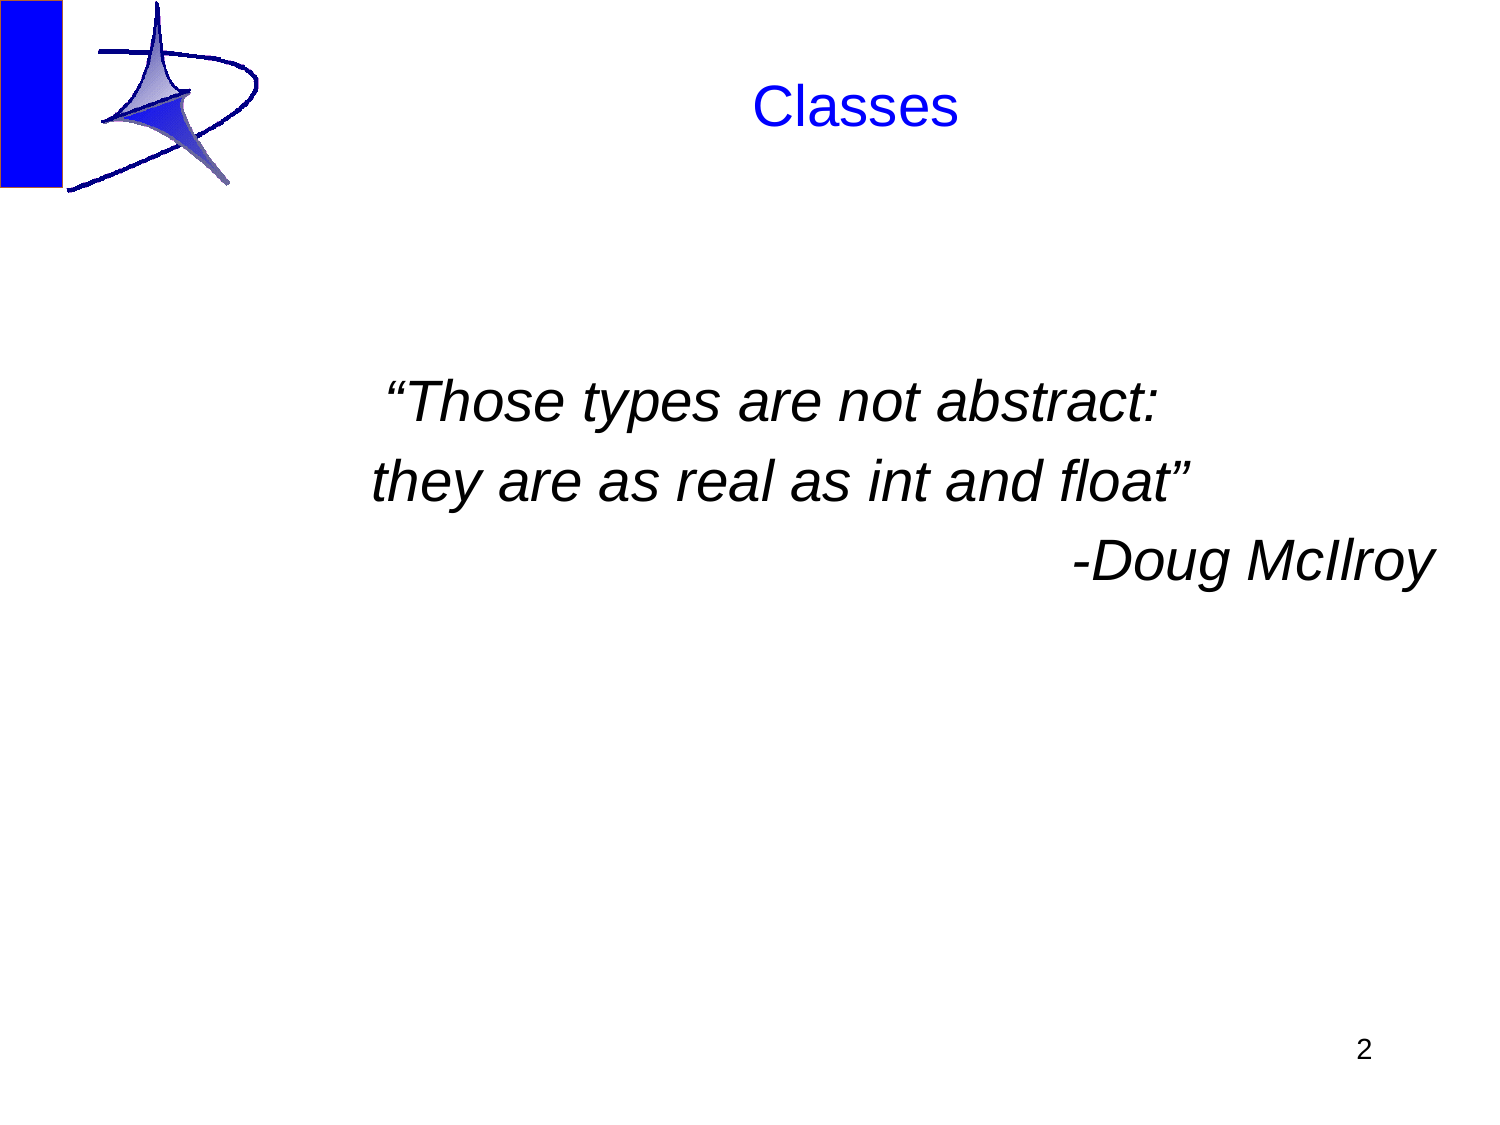

# Classes
“Those types are not abstract:
they are as real as int and float”
-Doug McIlroy
2